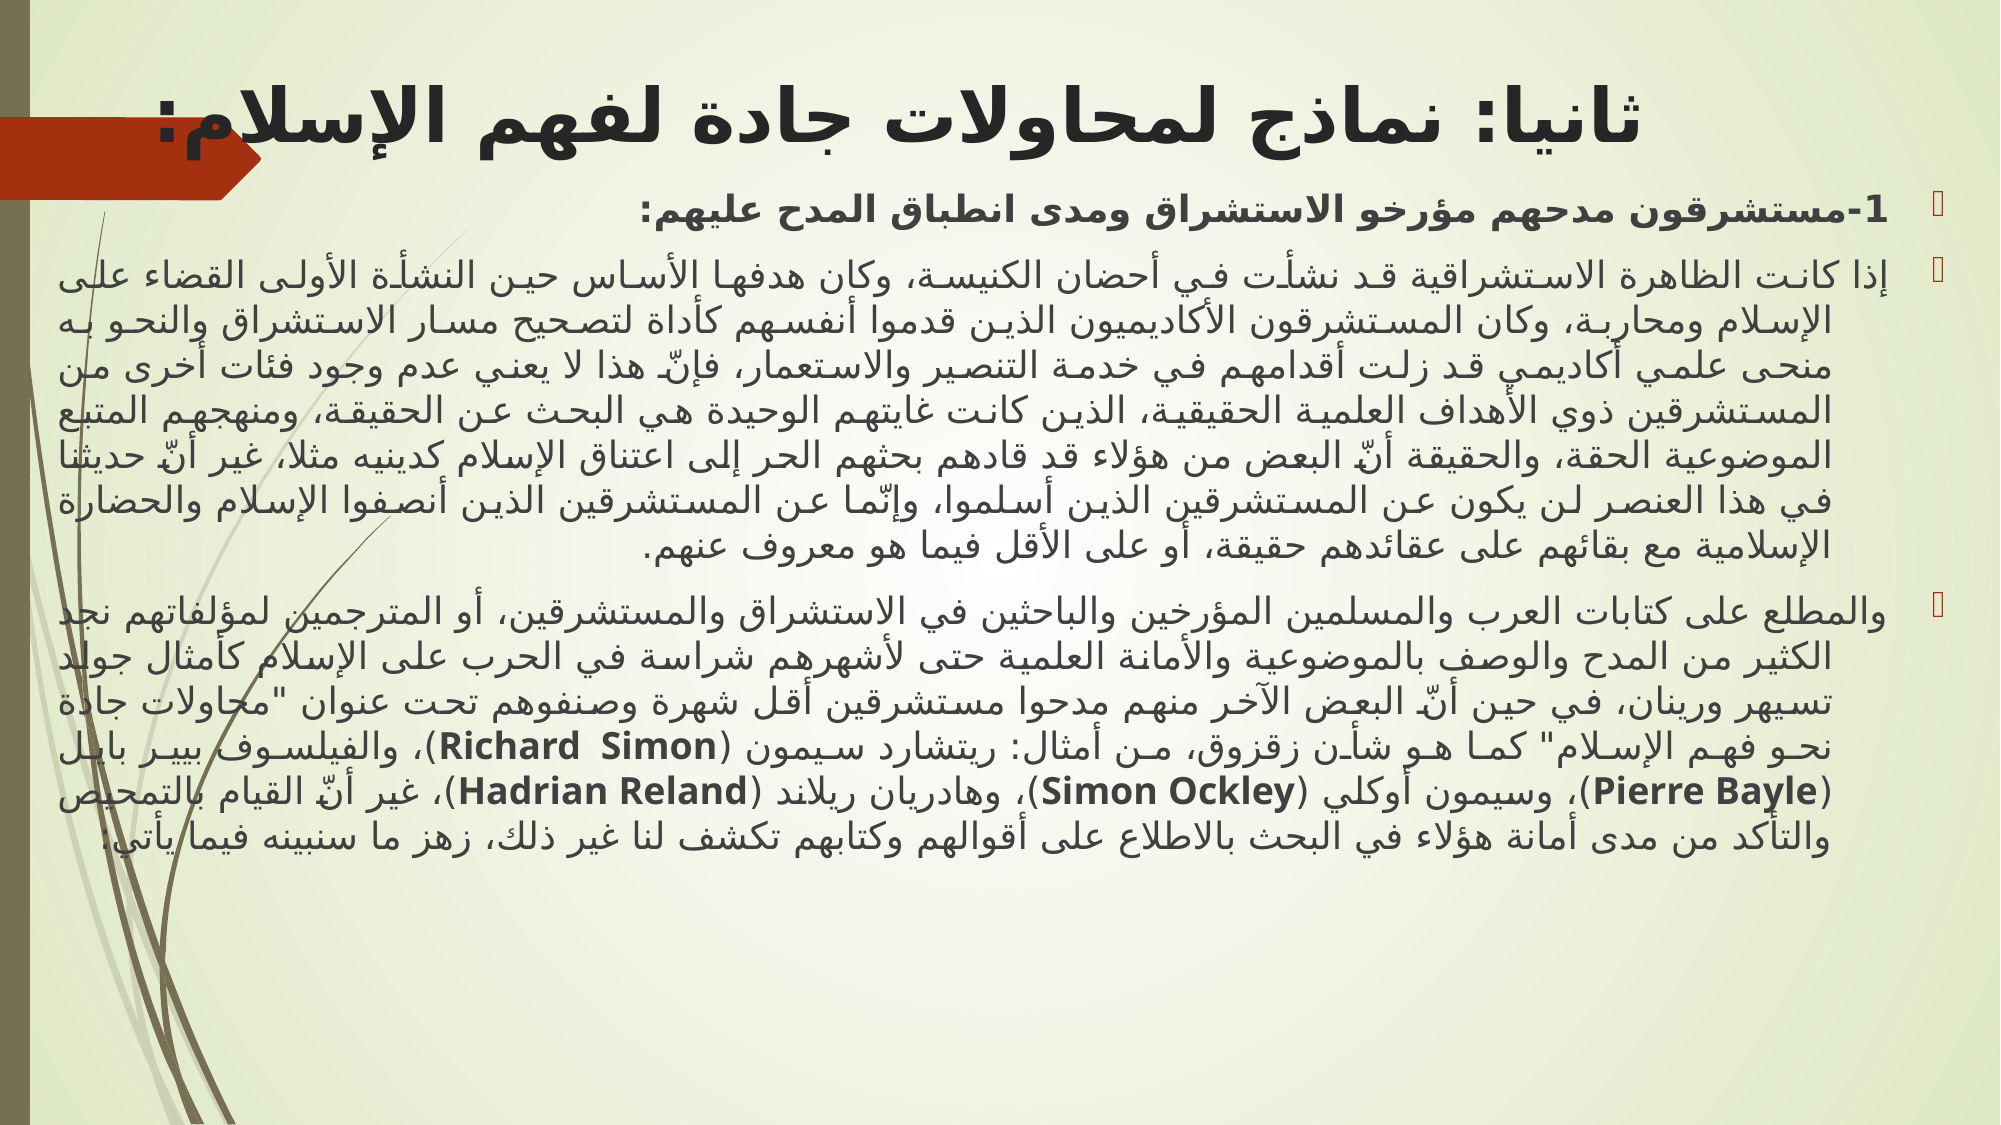

# ثانيا: نماذج لمحاولات جادة لفهم الإسلام:
1-مستشرقون مدحهم مؤرخو الاستشراق ومدى انطباق المدح عليهم:
إذا كانت الظاهرة الاستشراقية قد نشأت في أحضان الكنيسة، وكان هدفها الأساس حين النشأة الأولى القضاء على الإسلام ومحاربة، وكان المستشرقون الأكاديميون الذين قدموا أنفسهم كأداة لتصحيح مسار الاستشراق والنحو به منحى علمي أكاديمي قد زلت أقدامهم في خدمة التنصير والاستعمار، فإنّ هذا لا يعني عدم وجود فئات أخرى من المستشرقين ذوي الأهداف العلمية الحقيقية، الذين كانت غايتهم الوحيدة هي البحث عن الحقيقة، ومنهجهم المتبع الموضوعية الحقة، والحقيقة أنّ البعض من هؤلاء قد قادهم بحثهم الحر إلى اعتناق الإسلام كدينيه مثلا، غير أنّ حديثنا في هذا العنصر لن يكون عن المستشرقين الذين أسلموا، وإنّما عن المستشرقين الذين أنصفوا الإسلام والحضارة الإسلامية مع بقائهم على عقائدهم حقيقة، أو على الأقل فيما هو معروف عنهم.
والمطلع على كتابات العرب والمسلمين المؤرخين والباحثين في الاستشراق والمستشرقين، أو المترجمين لمؤلفاتهم نجد الكثير من المدح والوصف بالموضوعية والأمانة العلمية حتى لأشهرهم شراسة في الحرب على الإسلام كأمثال جولد تسيهر ورينان، في حين أنّ البعض الآخر منهم مدحوا مستشرقين أقل شهرة وصنفوهم تحت عنوان "محاولات جادة نحو فهم الإسلام" كما هو شأن زقزوق، من أمثال: ريتشارد سيمون (Richard Simon)، والفيلسوف بيير بايل (Pierre Bayle)، وسيمون أوكلي (Simon Ockley)، وهادريان ريلاند (Hadrian Reland)، غير أنّ القيام بالتمحيص والتأكد من مدى أمانة هؤلاء في البحث بالاطلاع على أقوالهم وكتابهم تكشف لنا غير ذلك، زهز ما سنبينه فيما يأتي: